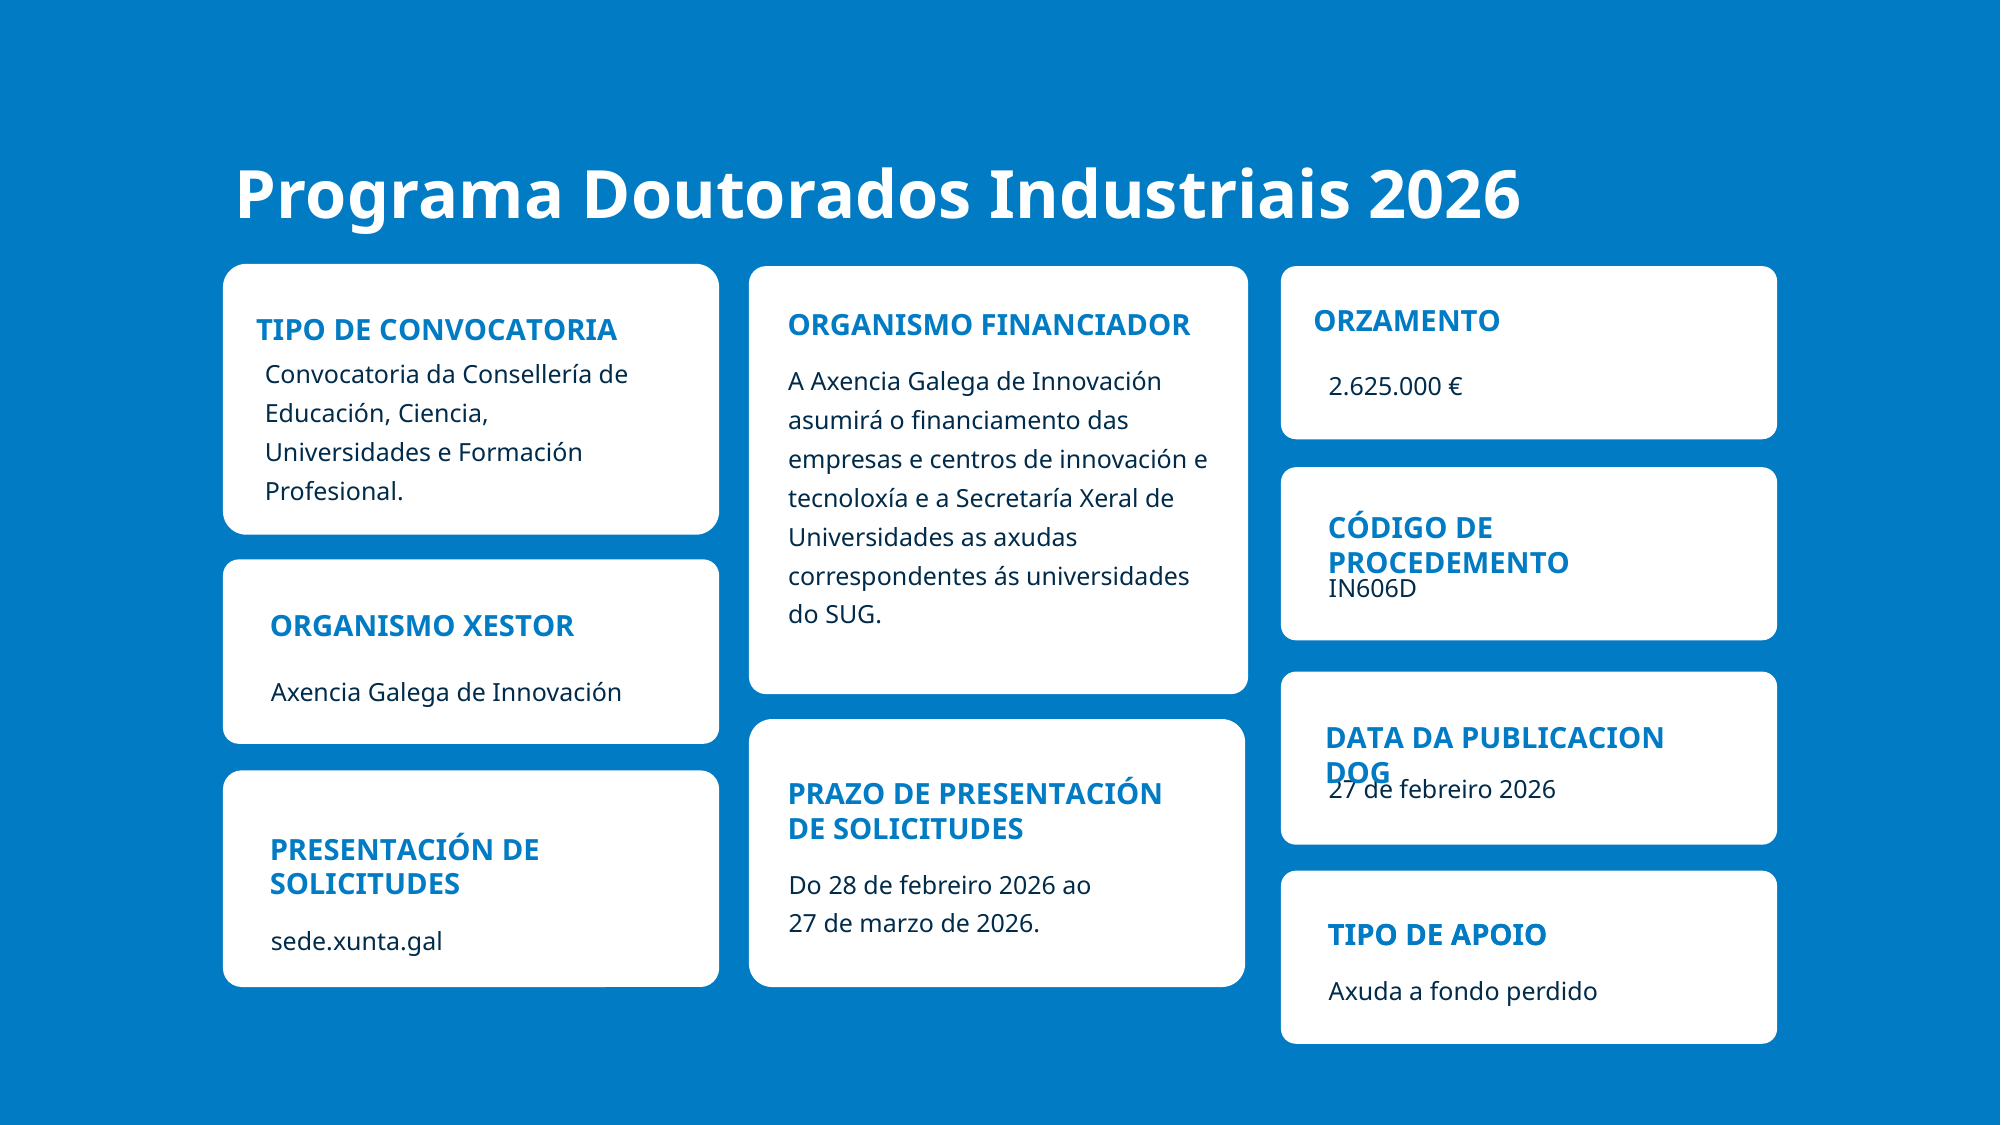

Programa Doutorados Industriais 2026
ORZAMENTO
ORGANISMO FINANCIADOR
TIPO DE CONVOCATORIA
Convocatoria da Consellería de Educación, Ciencia, Universidades e Formación Profesional.
A Axencia Galega de Innovación asumirá o financiamento das empresas e centros de innovación e tecnoloxía e a Secretaría Xeral de Universidades as axudas correspondentes ás universidades do SUG.
2.625.000 €
CÓDIGO DE PROCEDEMENTO
IN606D
ORGANISMO XESTOR
Axencia Galega de Innovación
DATA DA PUBLICACION DOG
27 de febreiro 2026
PRAZO DE PRESENTACIÓN DE SOLICITUDES
PRESENTACIÓN DE SOLICITUDES
Do 28 de febreiro 2026 ao
27 de marzo de 2026.
sede.xunta.gal
TIPO DE APOIO
TIPO DE APOIO
Axuda a fondo perdido